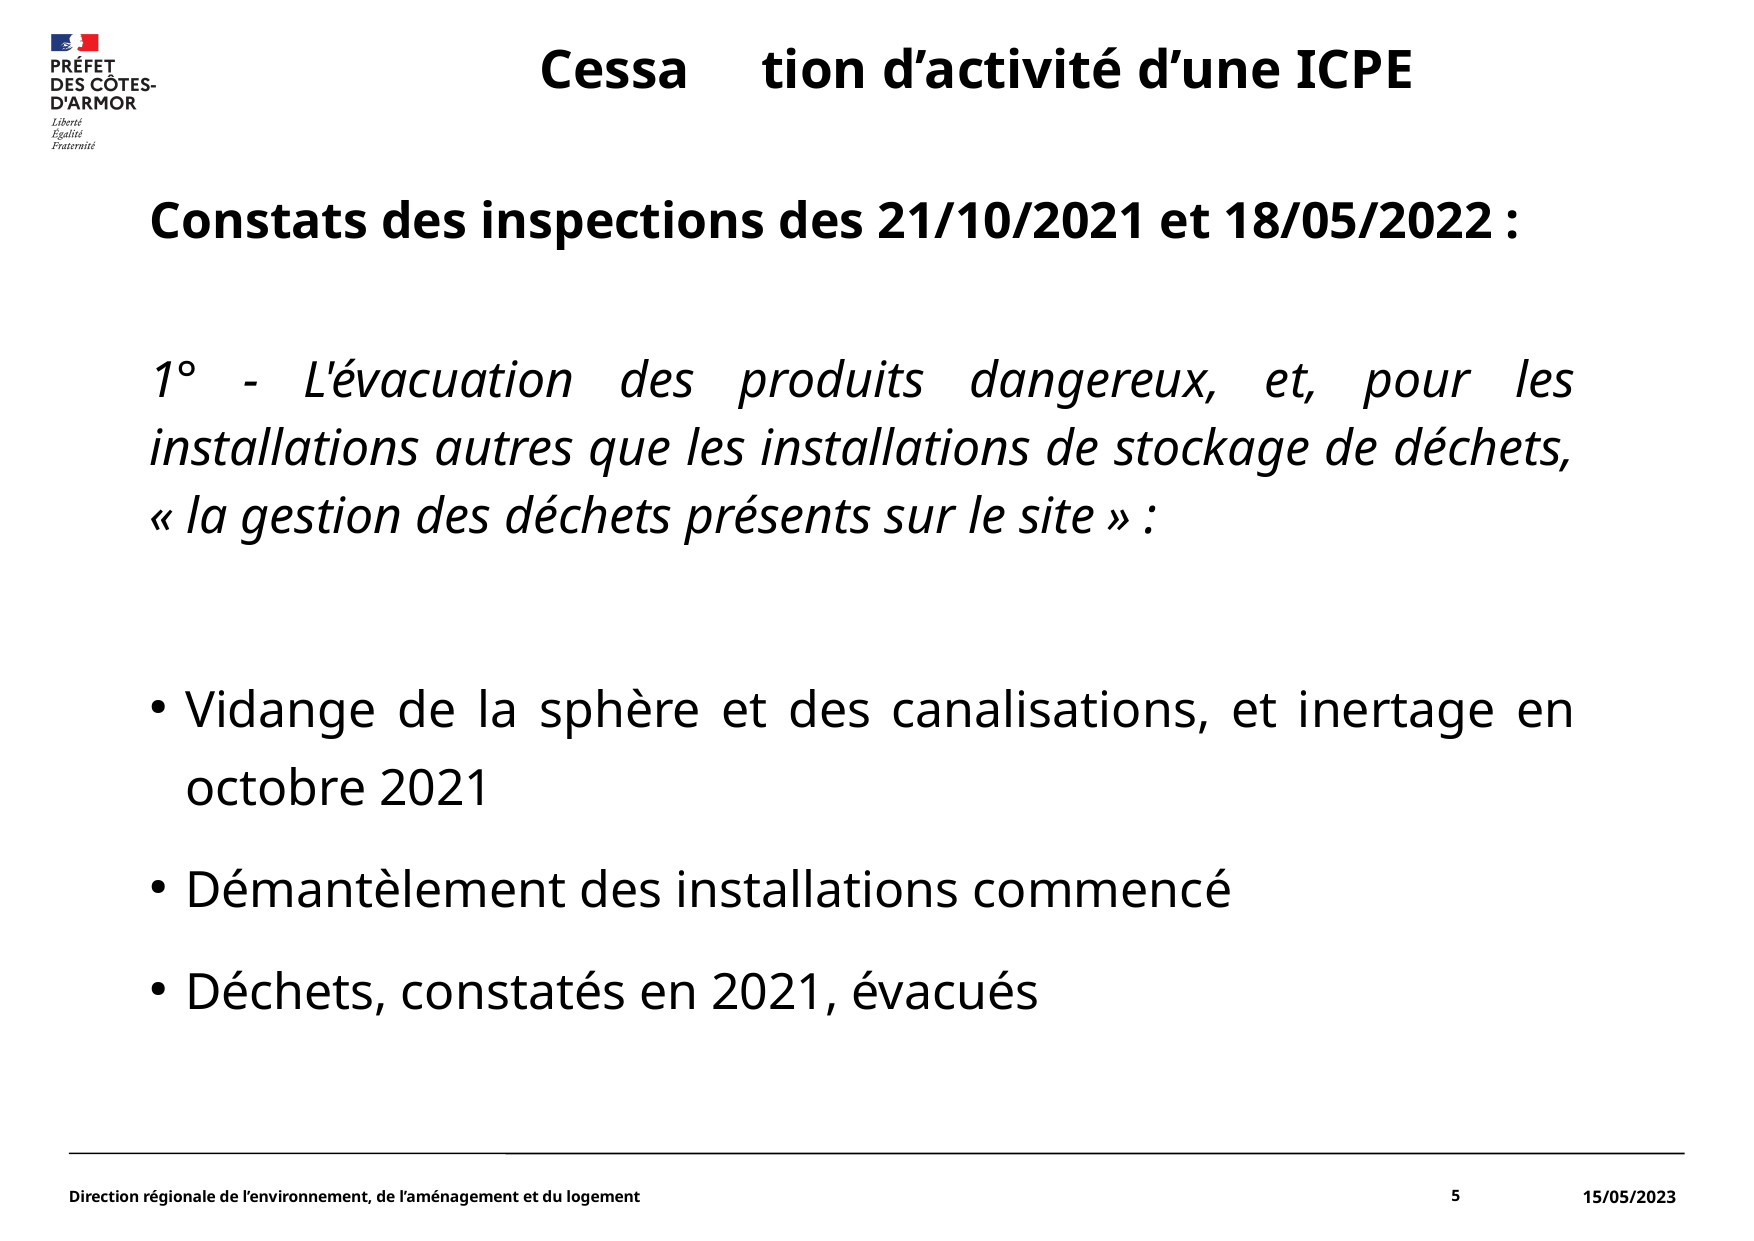

# Cessa	tion d’activité d’une ICPE
Constats des inspections des 21/10/2021 et 18/05/2022 :
1° - L'évacuation des produits dangereux, et, pour les installations autres que les installations de stockage de déchets, « la gestion des déchets présents sur le site » :
Vidange de la sphère et des canalisations, et inertage en octobre 2021
Démantèlement des installations commencé
Déchets, constatés en 2021, évacués
Direction régionale de l’environnement, de l’aménagement et du logement de Bretagne
5